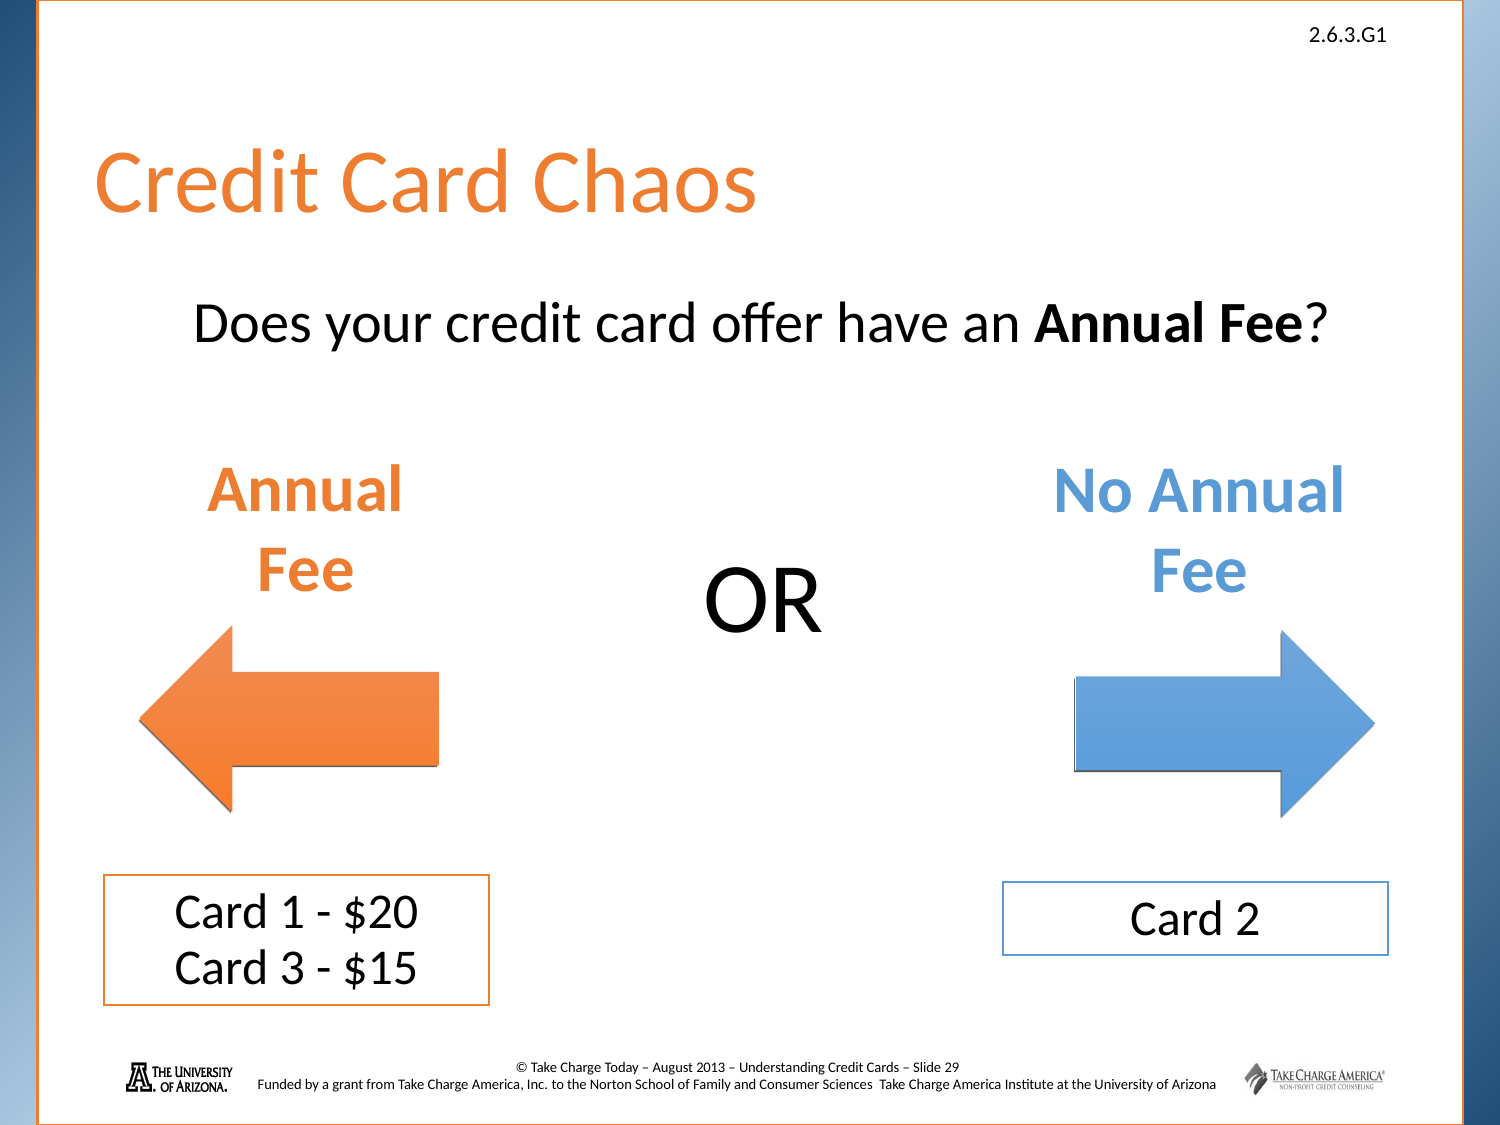

Credit Card Chaos
# Does your credit card offer have an Annual Fee?
Annual Fee
No Annual Fee
OR
Card 1 - $20
Card 3 - $15
Card 2